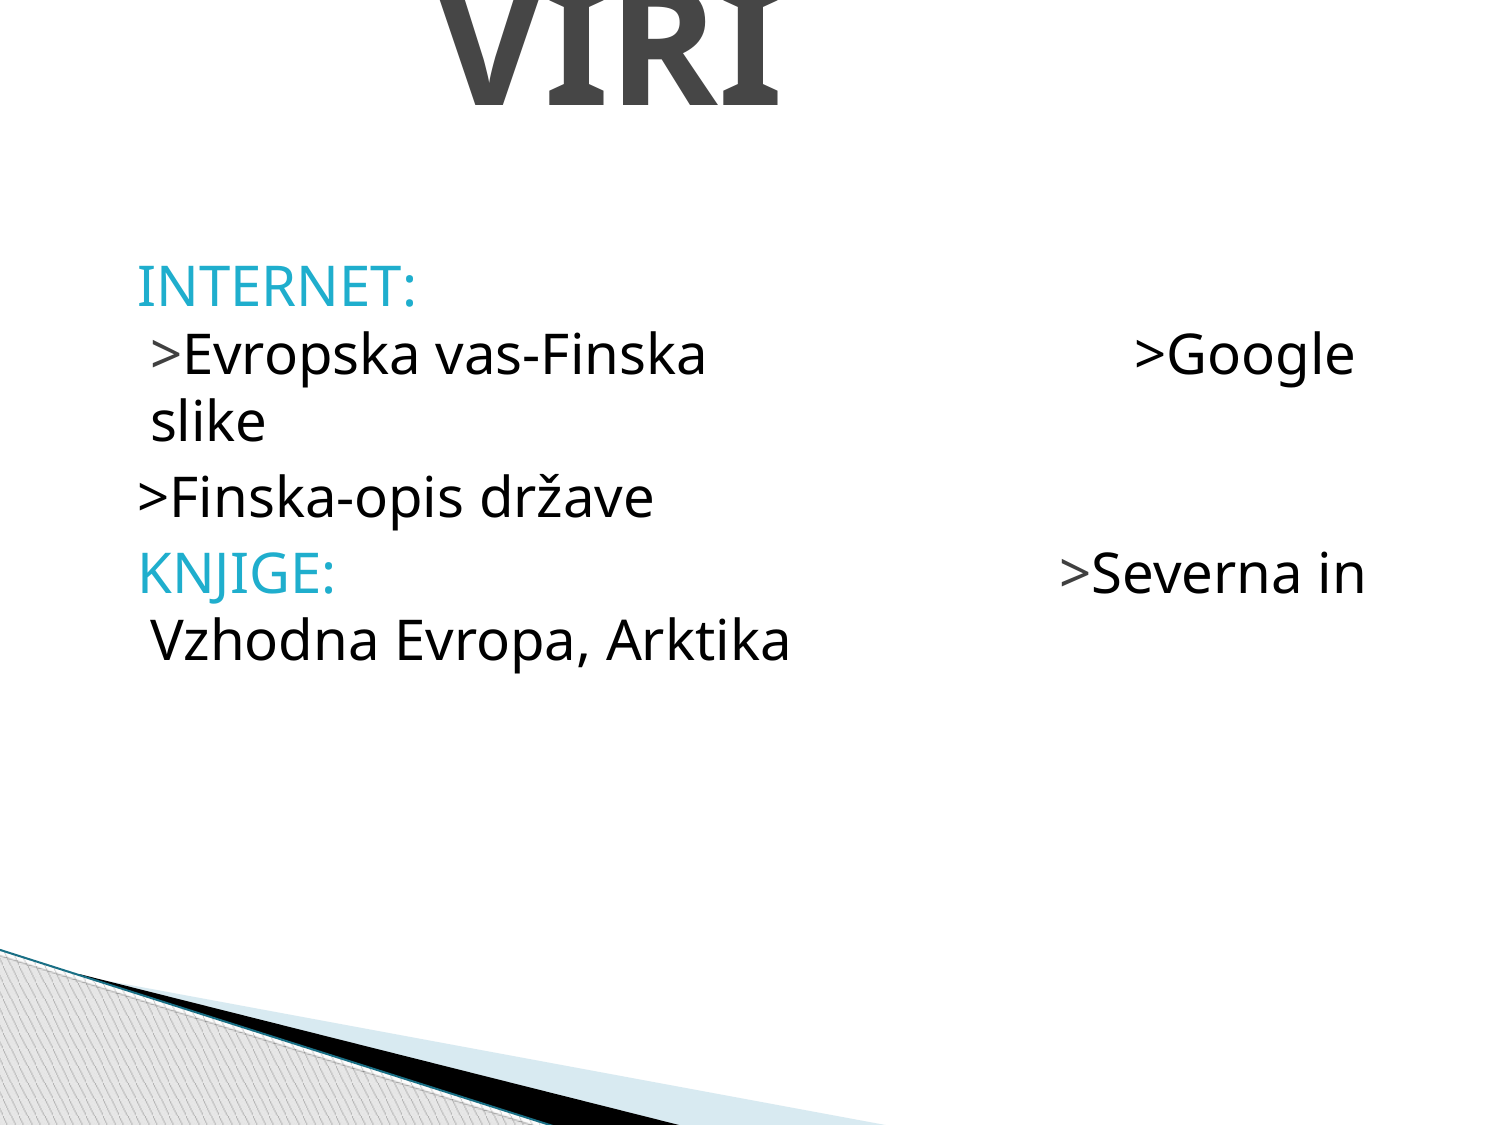

VIRI
# INTERNET: >Evropska vas-Finska >Google slike
 >Finska-opis države
 KNJIGE: >Severna in Vzhodna Evropa, Arktika